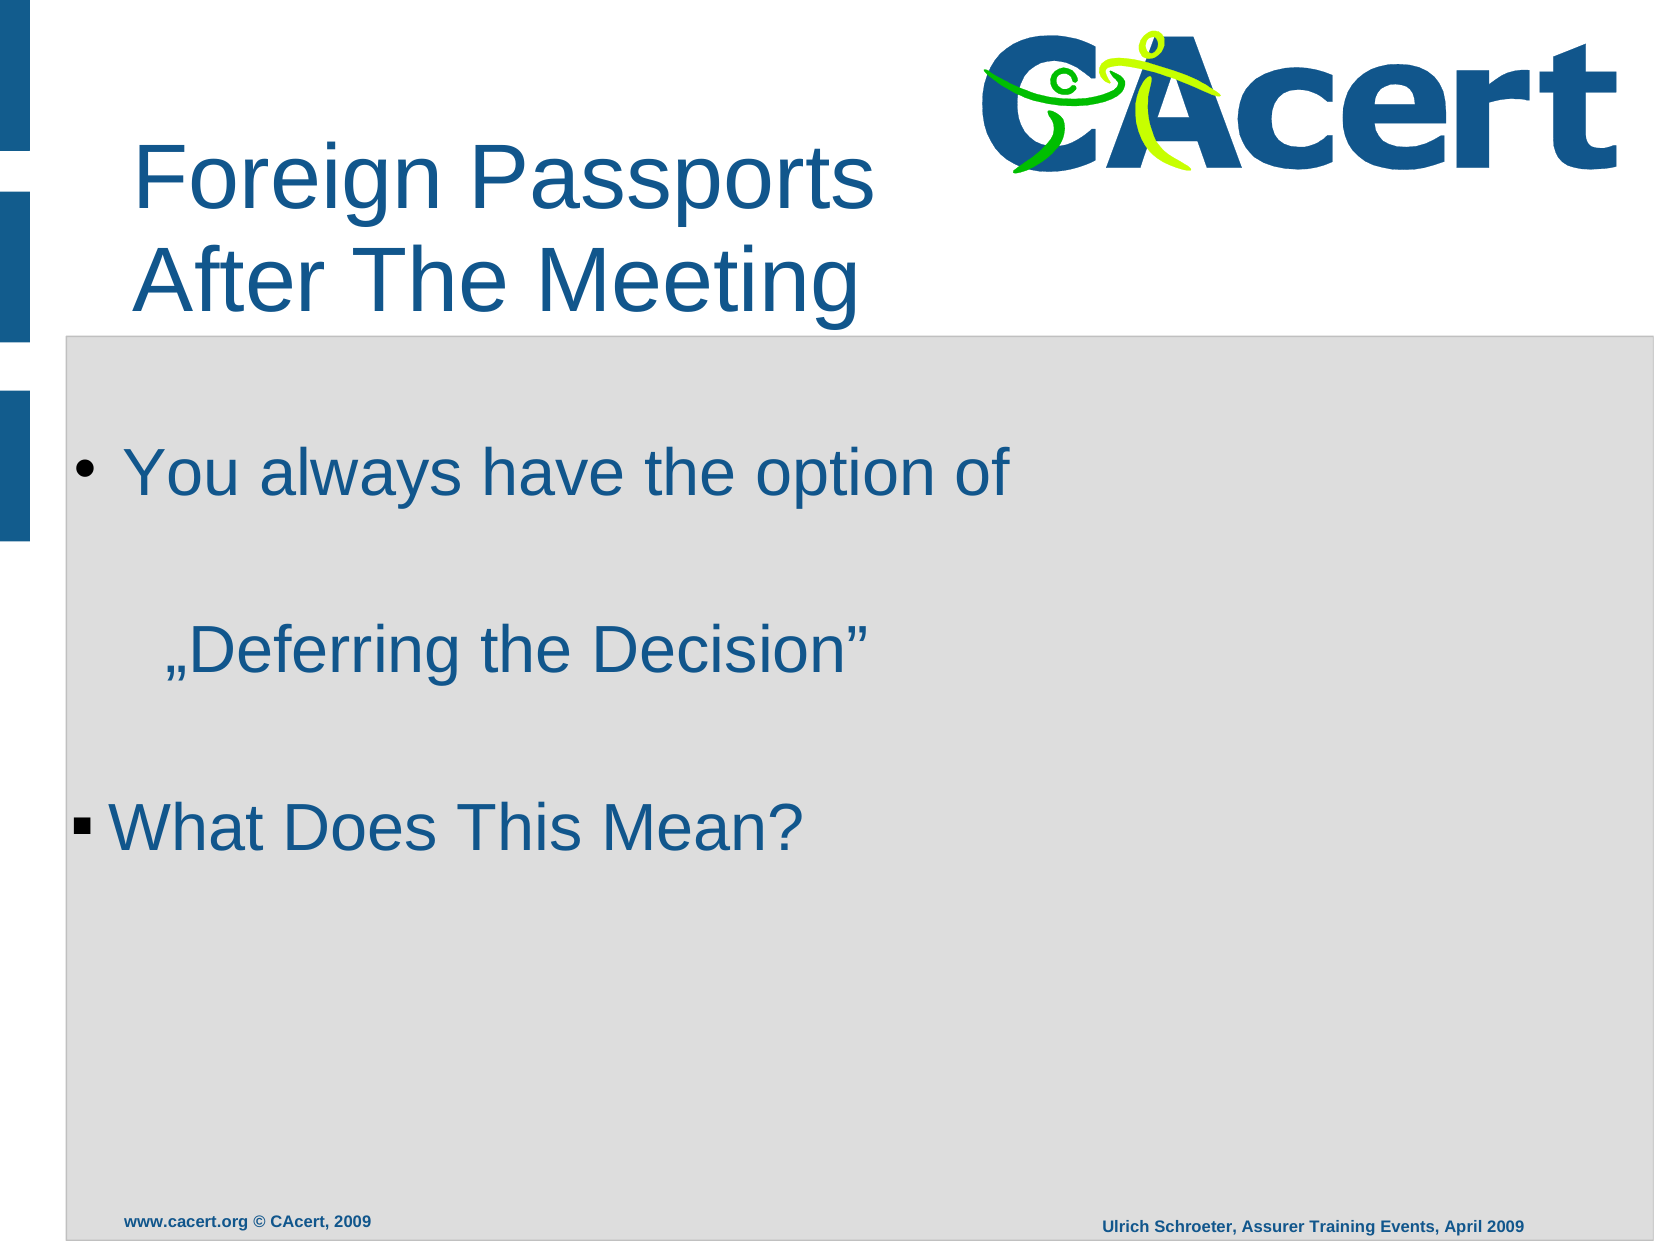

Foreign Passports
After The Meeting
 You always have the option of
 „Deferring the Decision”
 What Does This Mean?